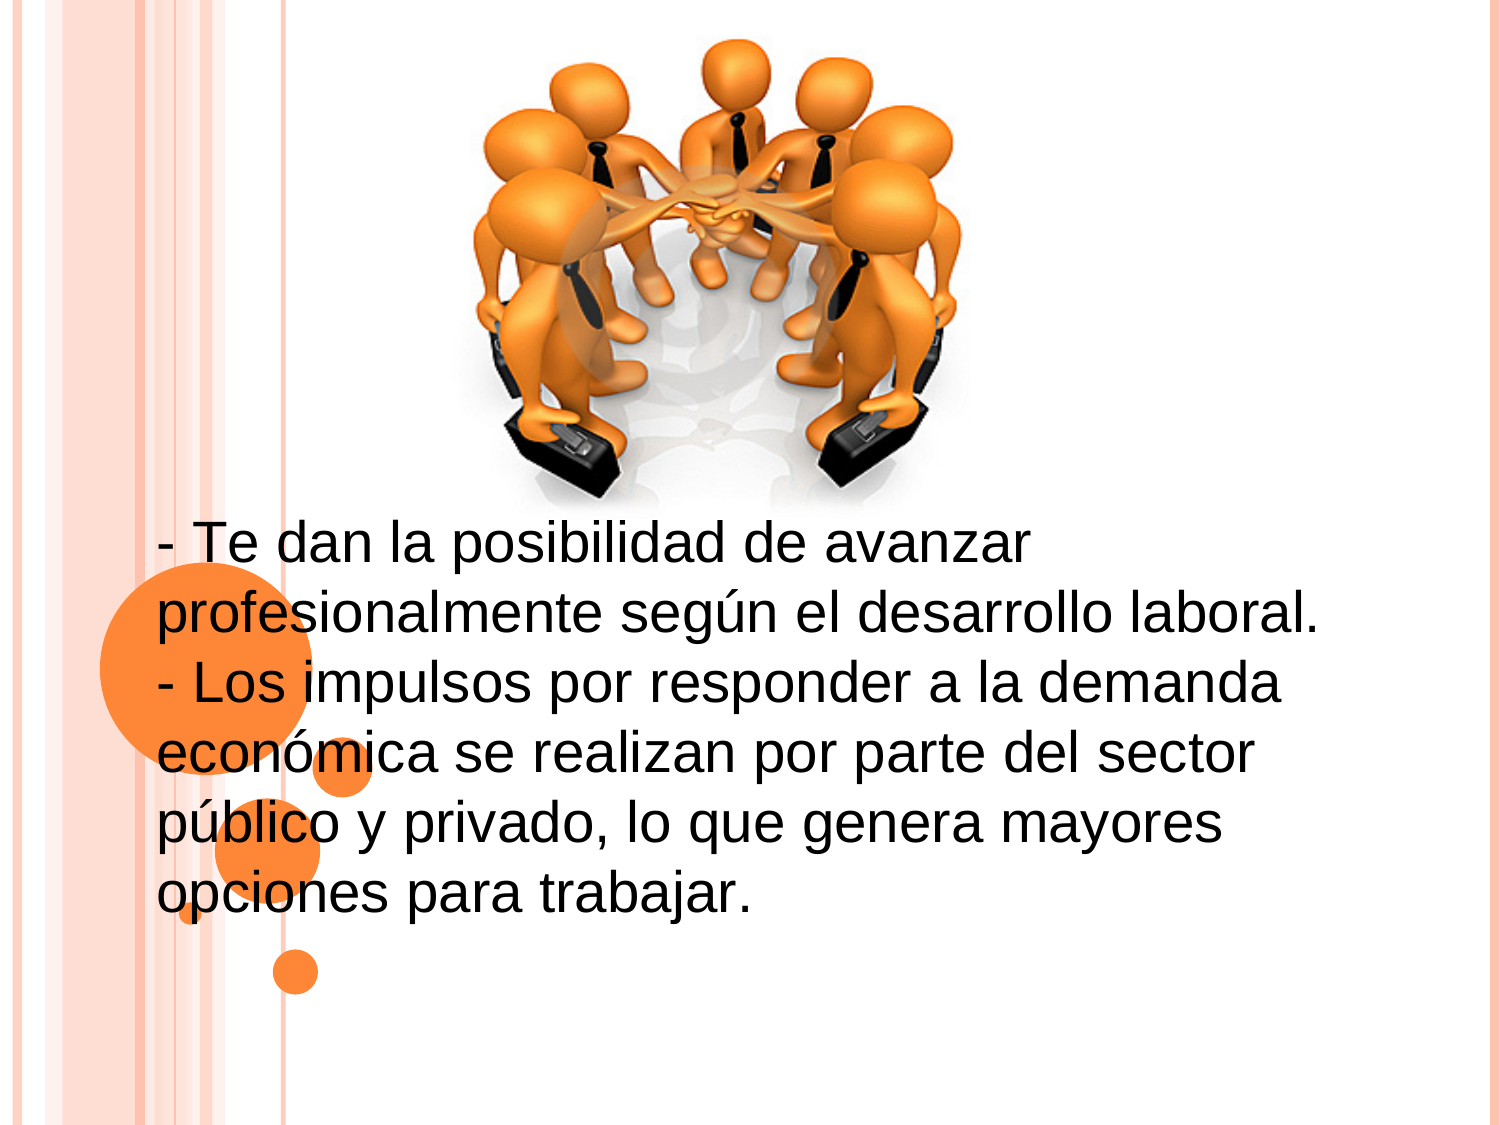

- Te dan la posibilidad de avanzar profesionalmente según el desarrollo laboral.
- Los impulsos por responder a la demanda económica se realizan por parte del sector público y privado, lo que genera mayores opciones para trabajar.